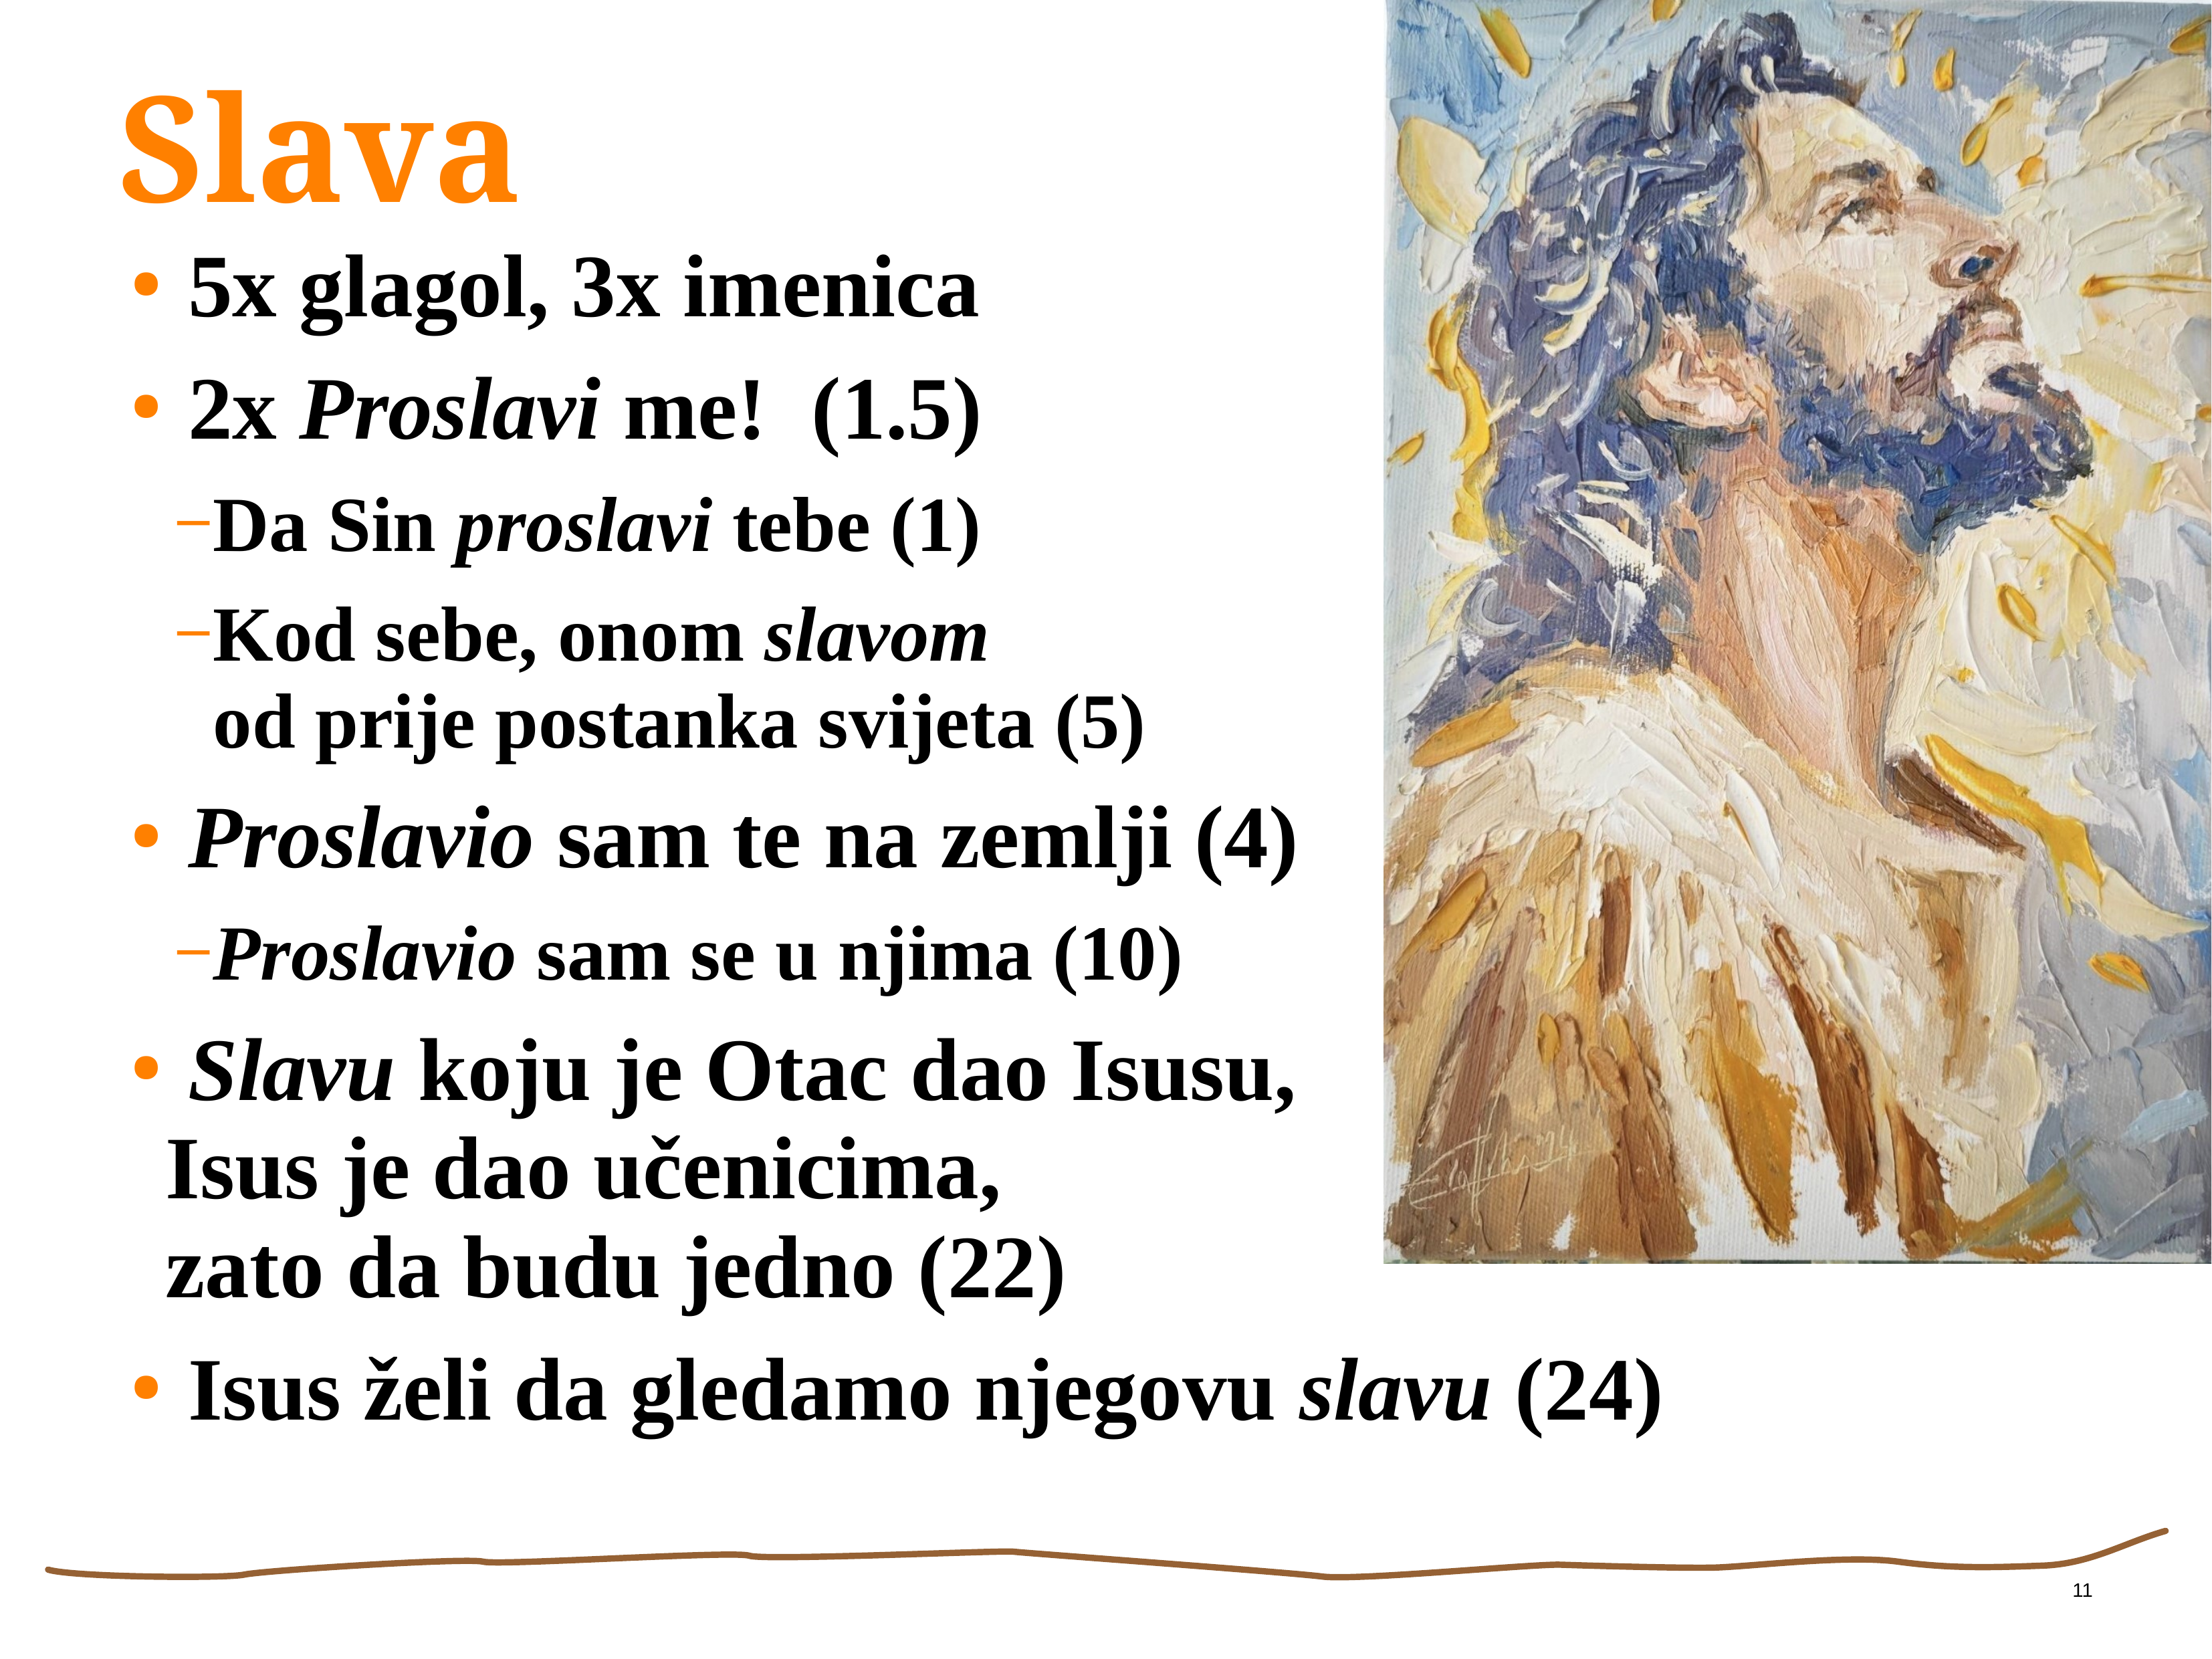

# Slava
 5x glagol, 3x imenica
 2x Proslavi me! (1.5)
Da Sin proslavi tebe (1)
Kod sebe, onom slavom
od prije postanka svijeta (5)
 Proslavio sam te na zemlji (4)
Proslavio sam se u njima (10)
 Slavu koju je Otac dao Isusu,
Isus je dao učenicima,
zato da budu jedno (22)
 Isus želi da gledamo njegovu slavu (24)
11